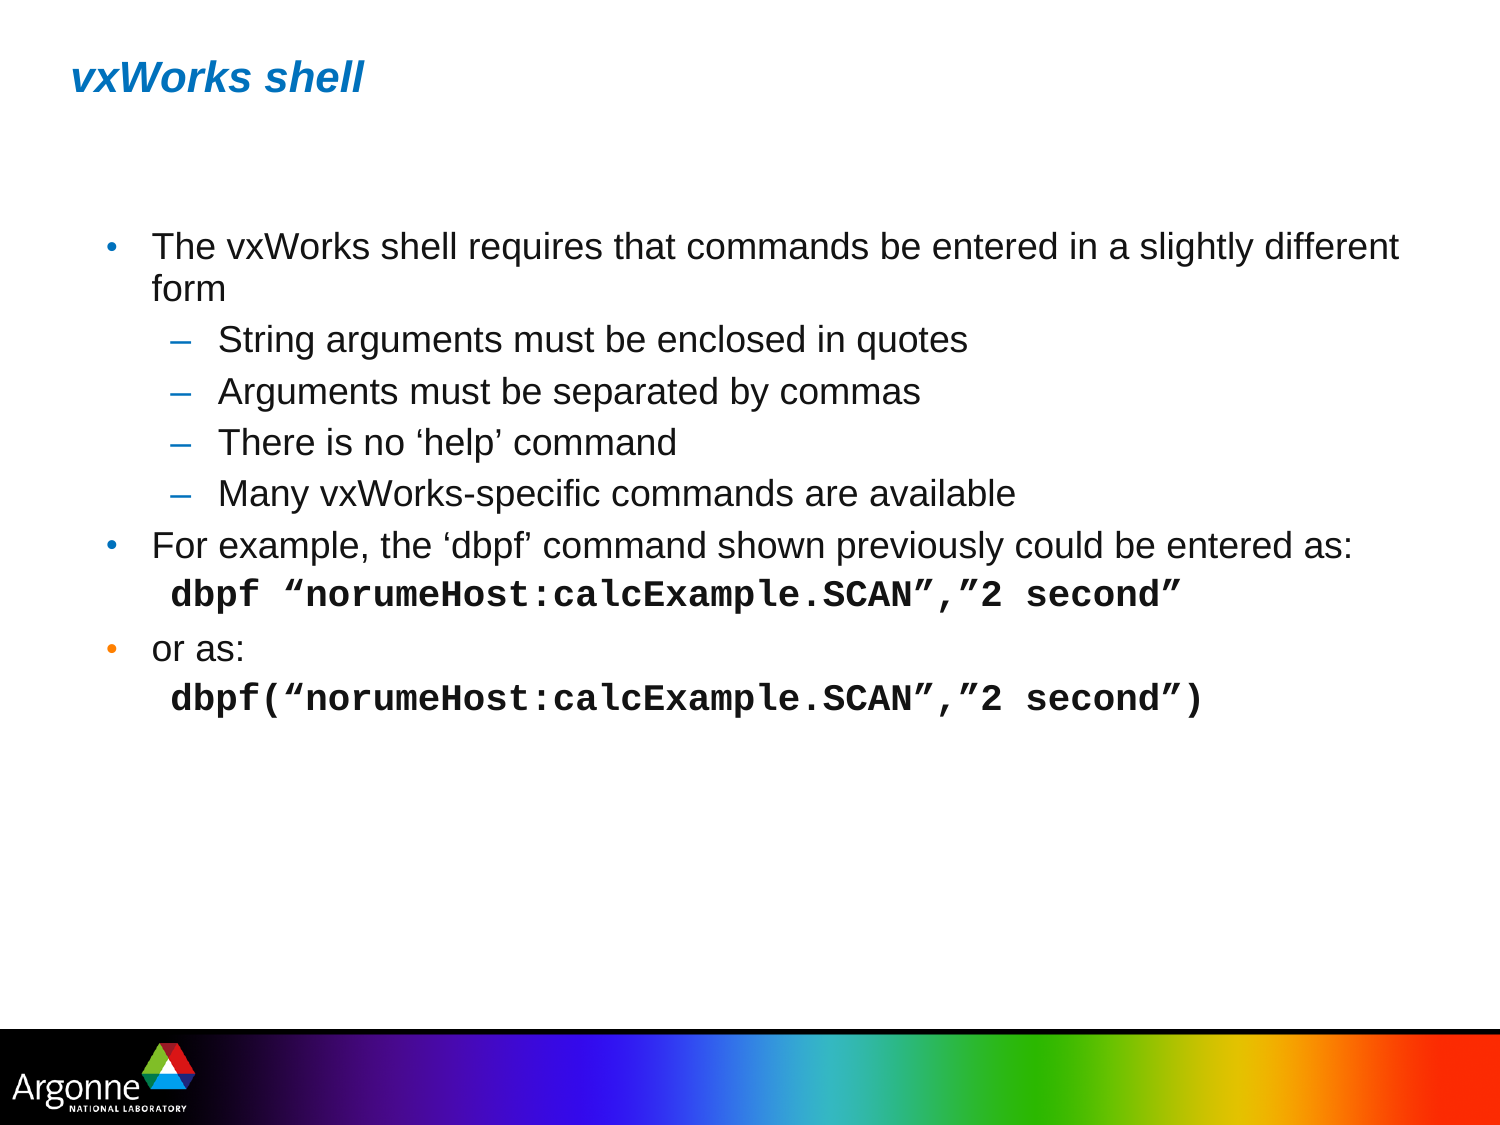

# vxWorks shell
The vxWorks shell requires that commands be entered in a slightly different form
String arguments must be enclosed in quotes
Arguments must be separated by commas
There is no ‘help’ command
Many vxWorks-specific commands are available
For example, the ‘dbpf’ command shown previously could be entered as:
dbpf “norumeHost:calcExample.SCAN”,”2 second”
or as:
dbpf(“norumeHost:calcExample.SCAN”,”2 second”)